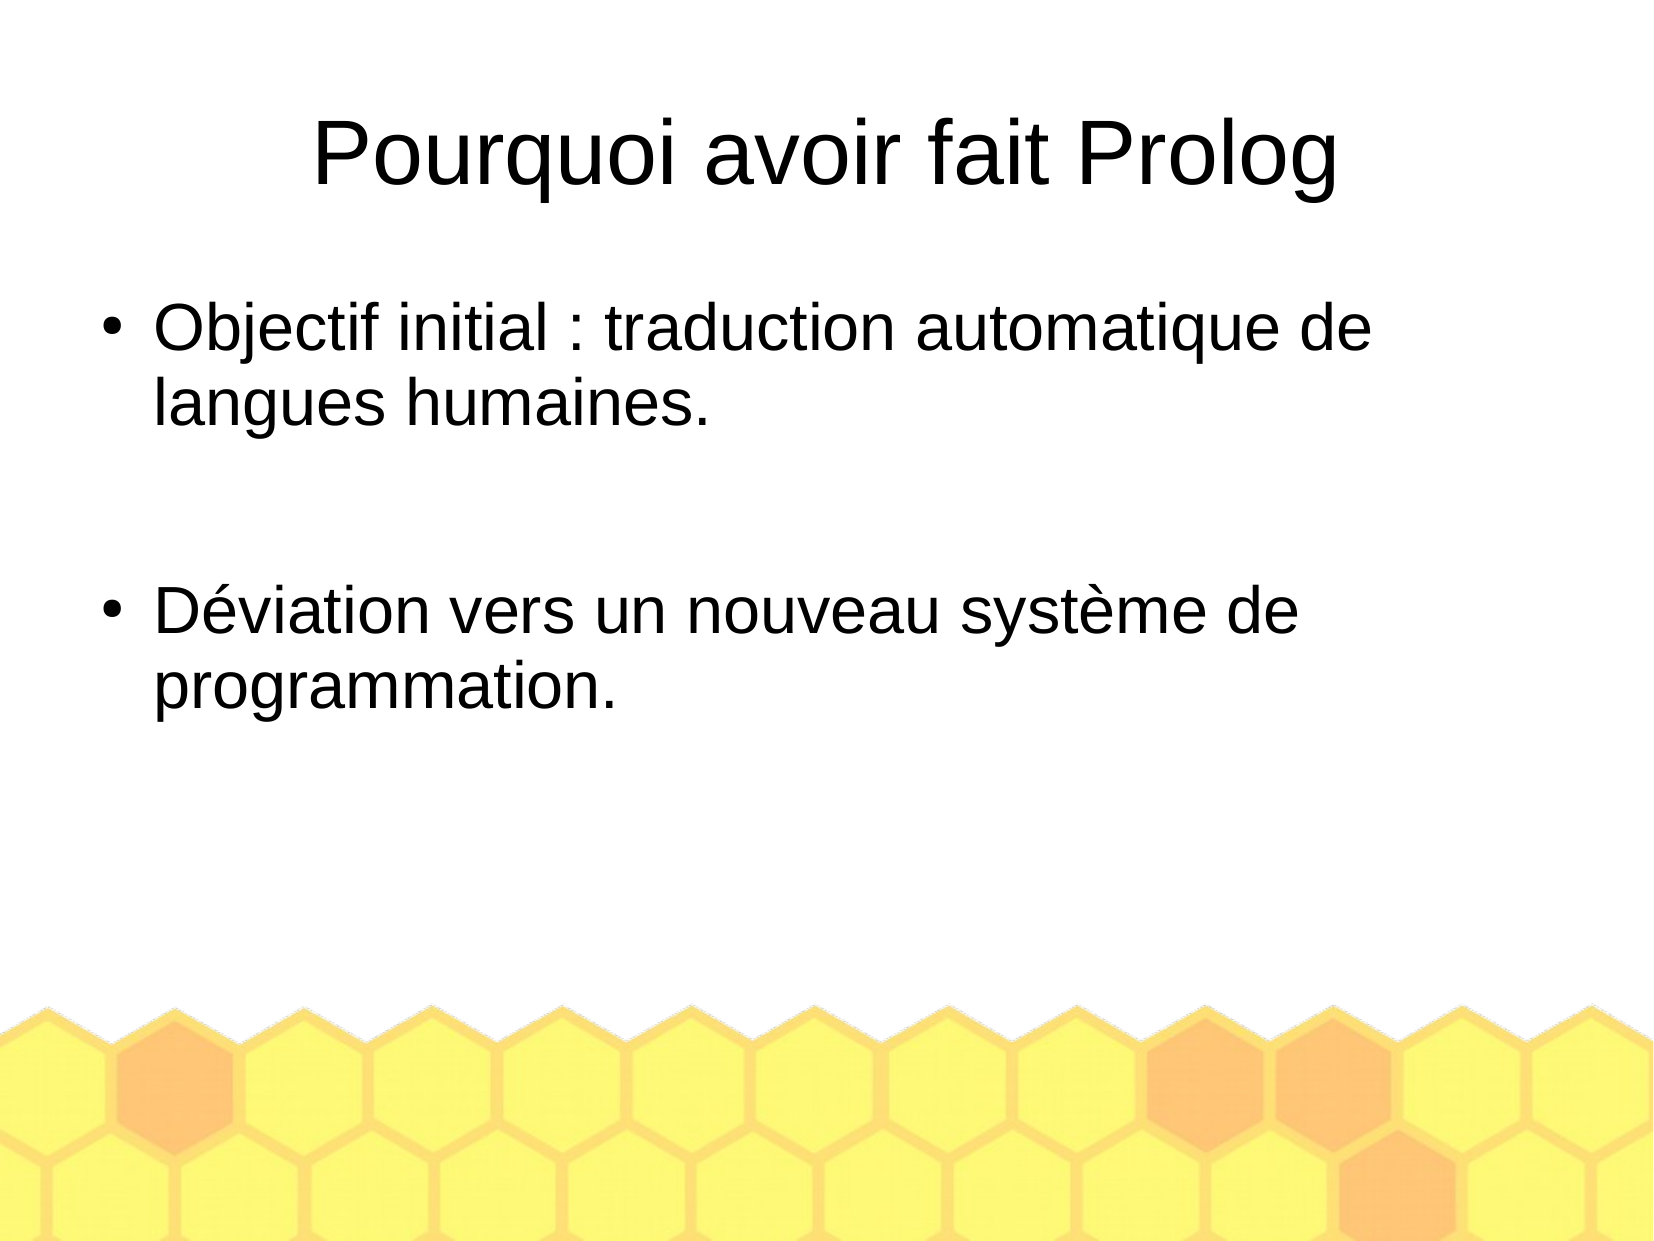

# Pourquoi avoir fait Prolog
Objectif initial : traduction automatique de langues humaines.
Déviation vers un nouveau système de programmation.